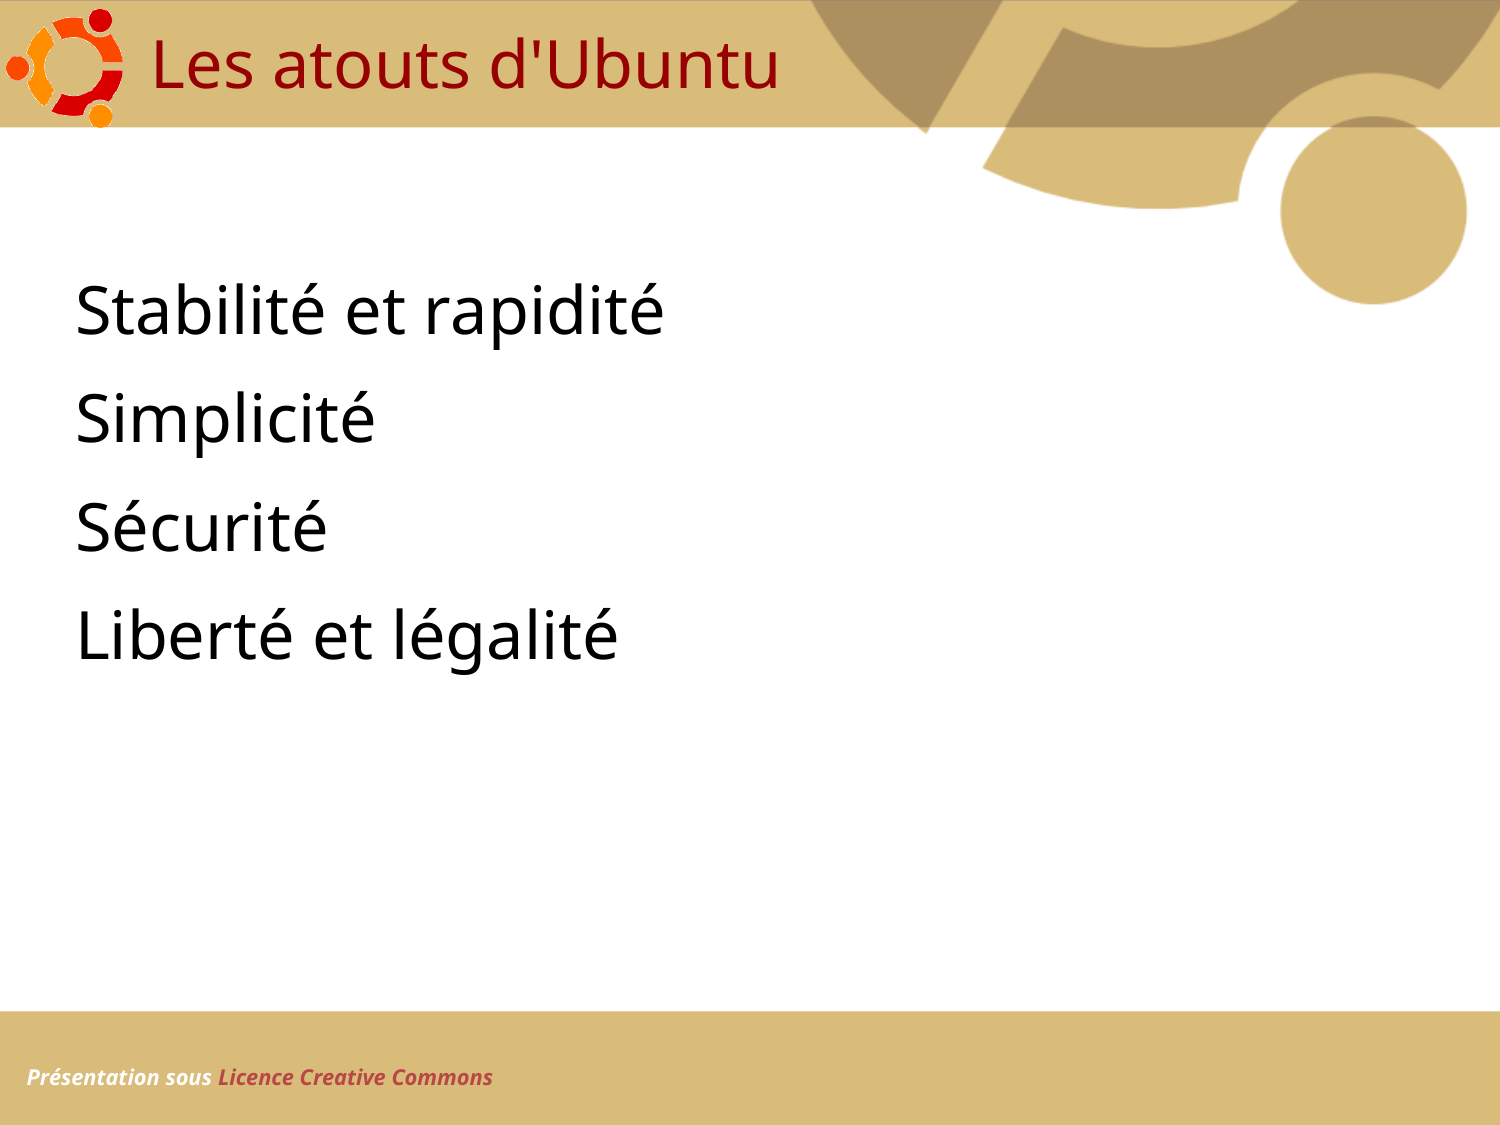

# Les atouts d'Ubuntu
Stabilité et rapidité
Simplicité
Sécurité
Liberté et légalité